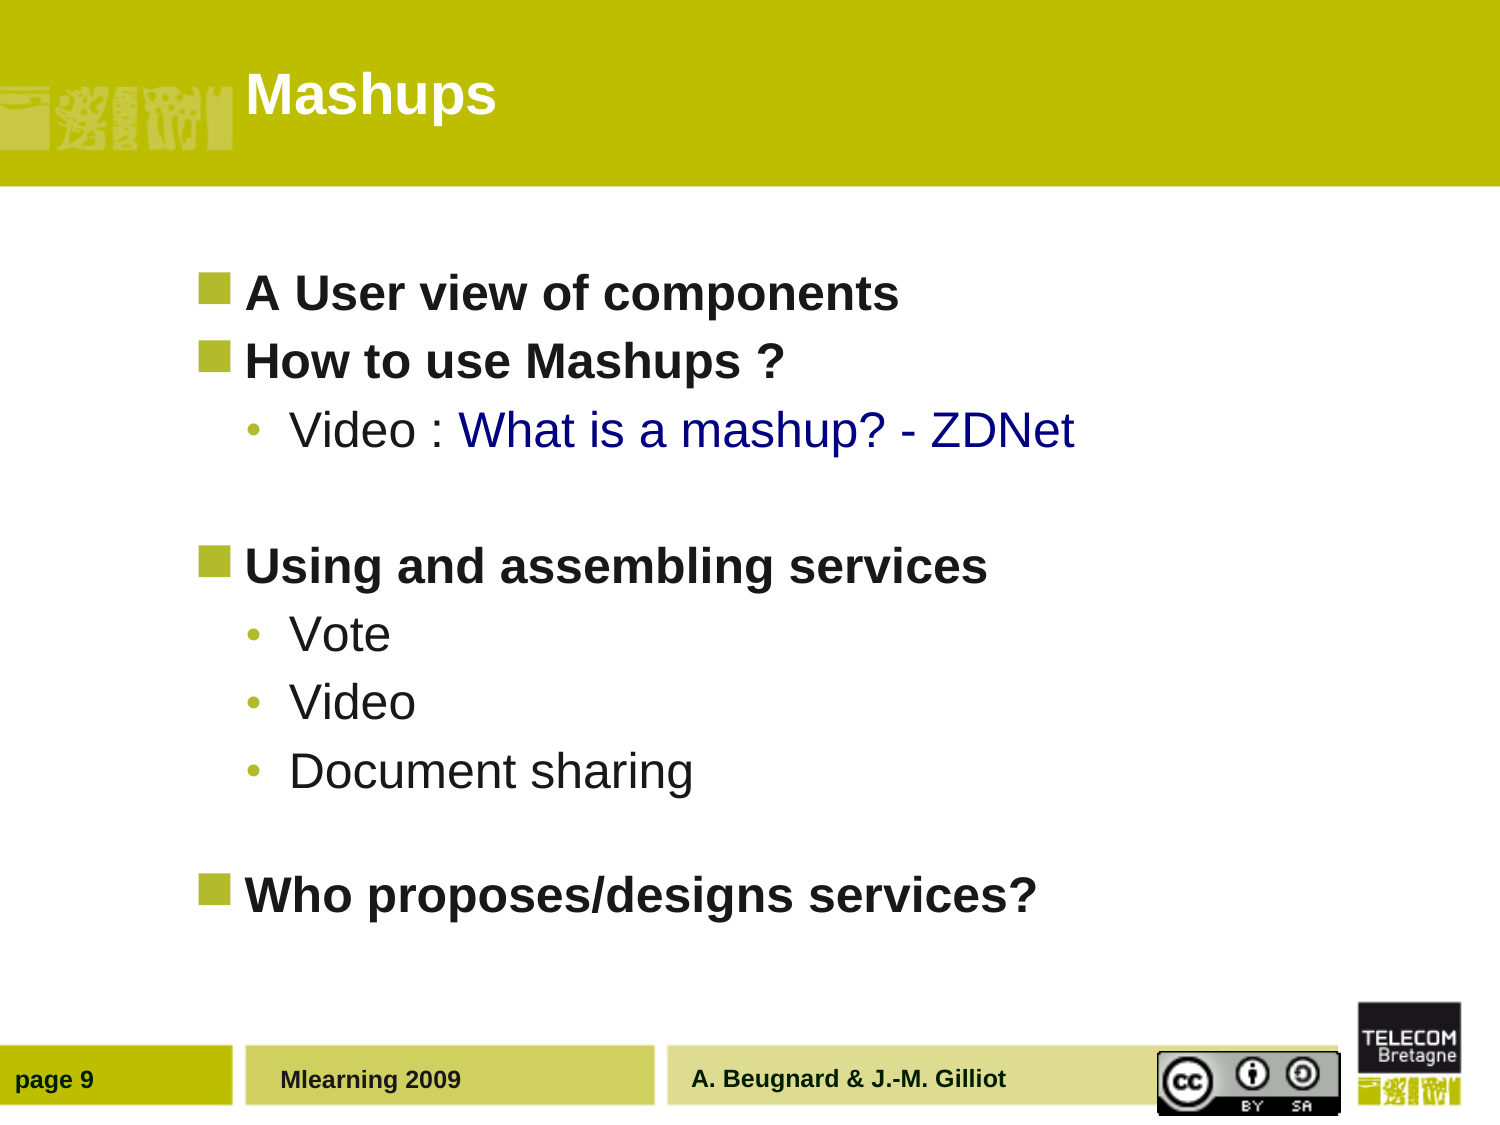

# Mashups
A User view of components
How to use Mashups ?
Video : What is a mashup? - ZDNet
Using and assembling services
Vote
Video
Document sharing
Who proposes/designs services?
9